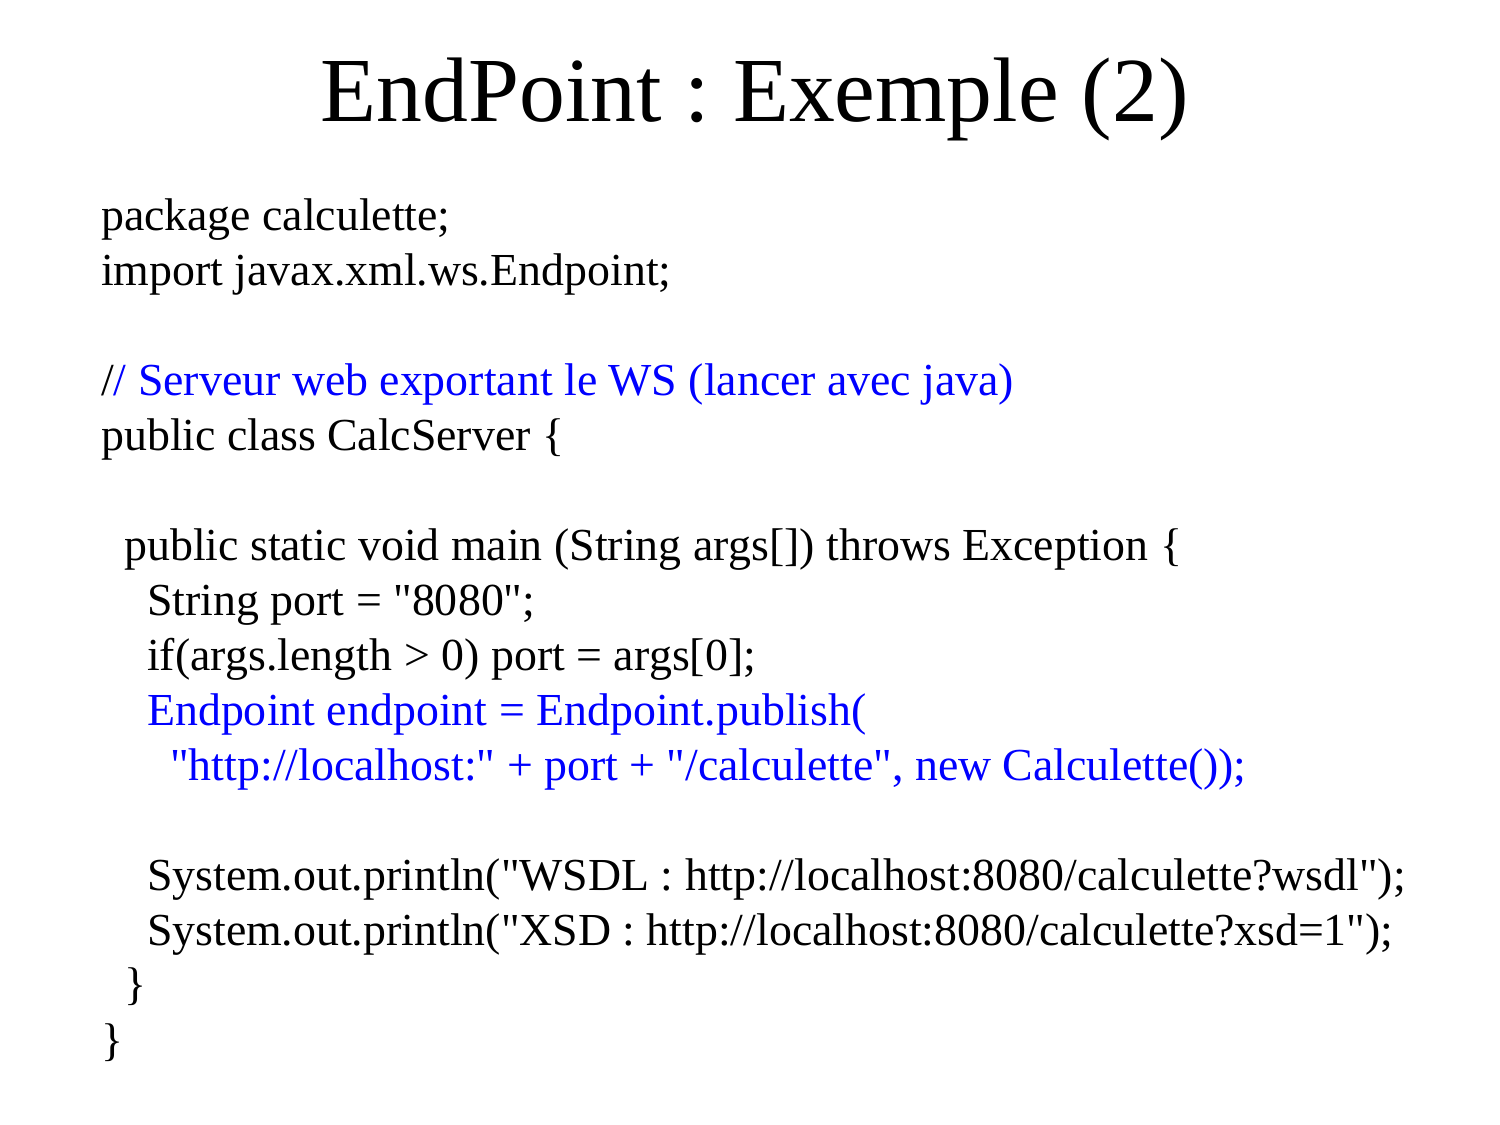

# EndPoint : Exemple (2)
package calculette;
import javax.xml.ws.Endpoint;
// Serveur web exportant le WS (lancer avec java)
public class CalcServer {
 public static void main (String args[]) throws Exception {
 String port = "8080";
 if(args.length > 0) port = args[0];
 Endpoint endpoint = Endpoint.publish(
 "http://localhost:" + port + "/calculette", new Calculette());
 System.out.println("WSDL : http://localhost:8080/calculette?wsdl");
 System.out.println("XSD : http://localhost:8080/calculette?xsd=1");
 }
}